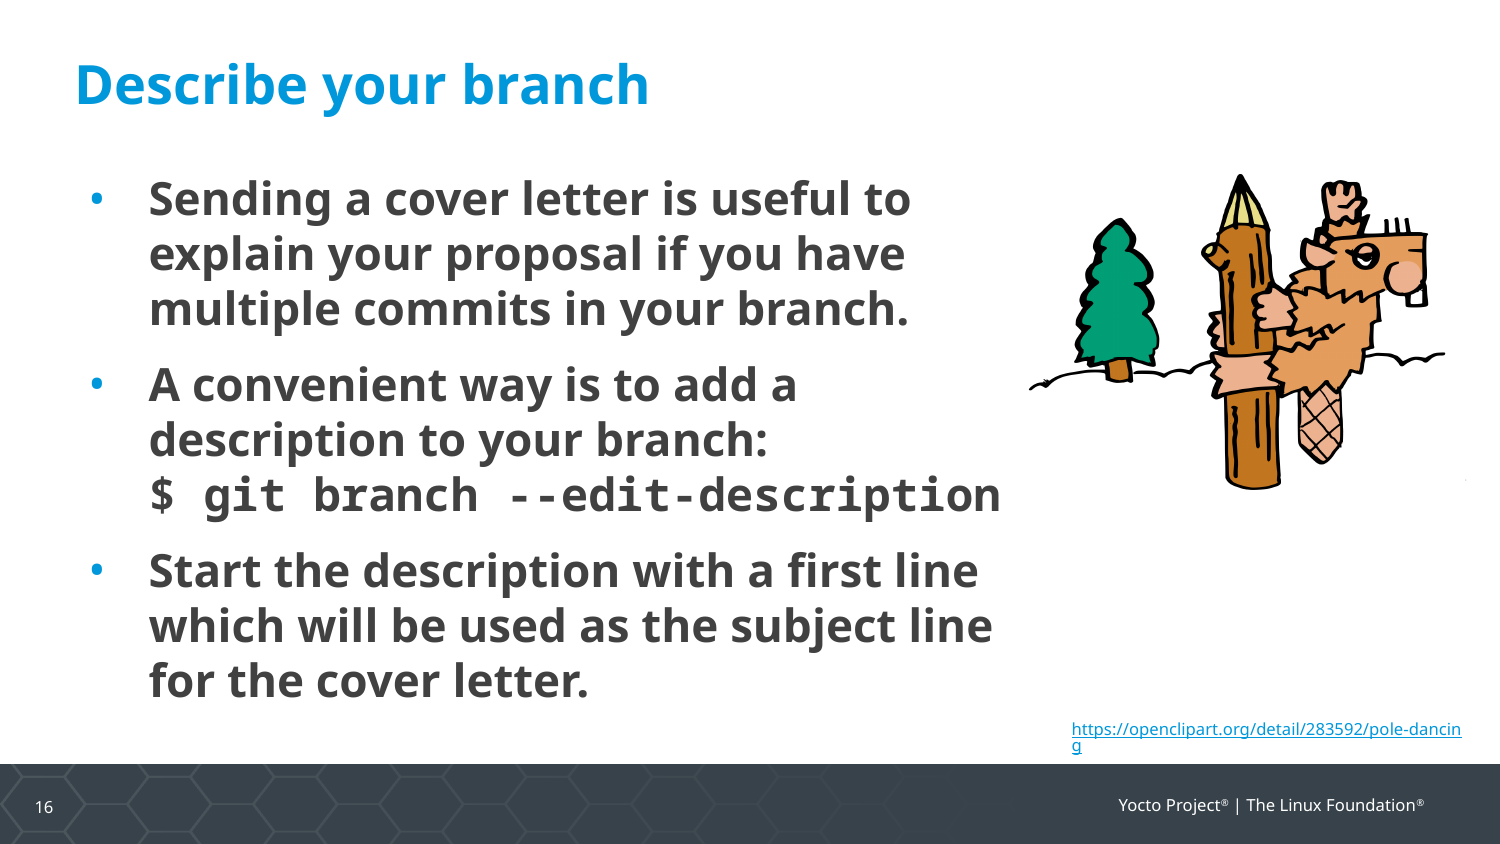

# Describe your branch
Sending a cover letter is useful to explain your proposal if you have multiple commits in your branch.
A convenient way is to add a description to your branch:
$ git branch --edit-description
Start the description with a first line which will be used as the subject line for the cover letter.
https://openclipart.org/detail/283592/pole-dancing